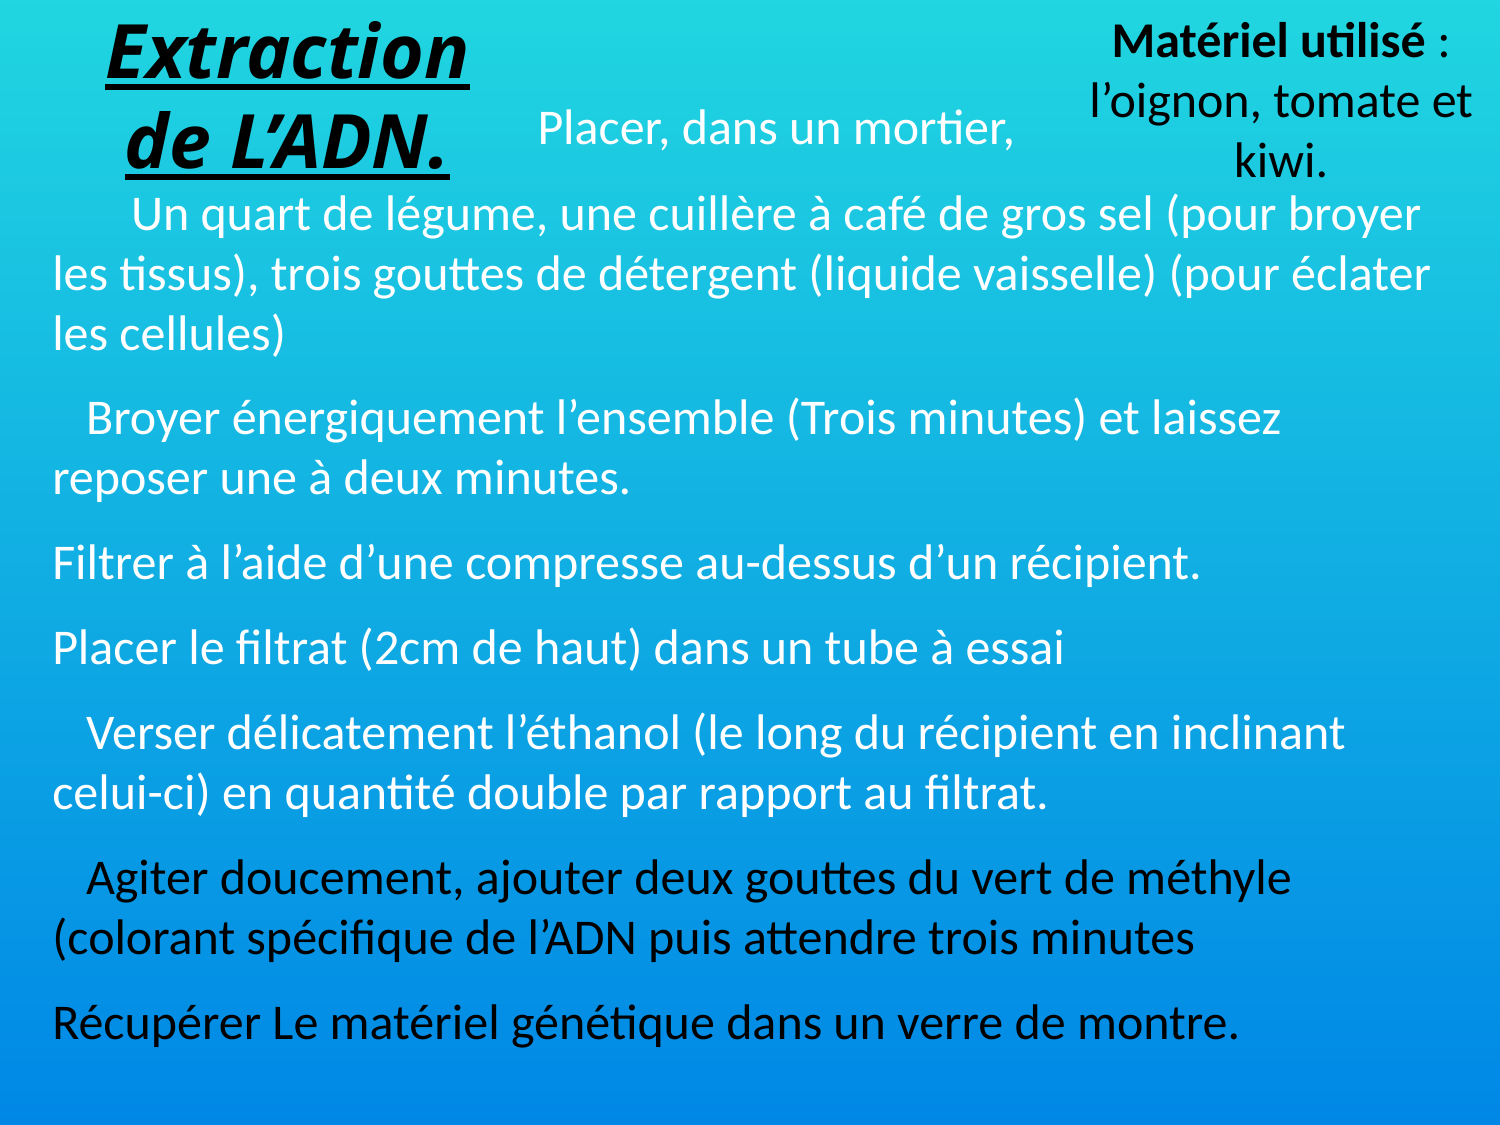

Matériel utilisé : l’oignon, tomate et kiwi.
# Extraction de L’ADN.
 Placer, dans un mortier,
 Un quart de légume, une cuillère à café de gros sel (pour broyer les tissus), trois gouttes de détergent (liquide vaisselle) (pour éclater les cellules)
 Broyer énergiquement l’ensemble (Trois minutes) et laissez reposer une à deux minutes.
Filtrer à l’aide d’une compresse au-dessus d’un récipient.
Placer le filtrat (2cm de haut) dans un tube à essai
 Verser délicatement l’éthanol (le long du récipient en inclinant celui-ci) en quantité double par rapport au filtrat.
 Agiter doucement, ajouter deux gouttes du vert de méthyle (colorant spécifique de l’ADN puis attendre trois minutes
Récupérer Le matériel génétique dans un verre de montre.